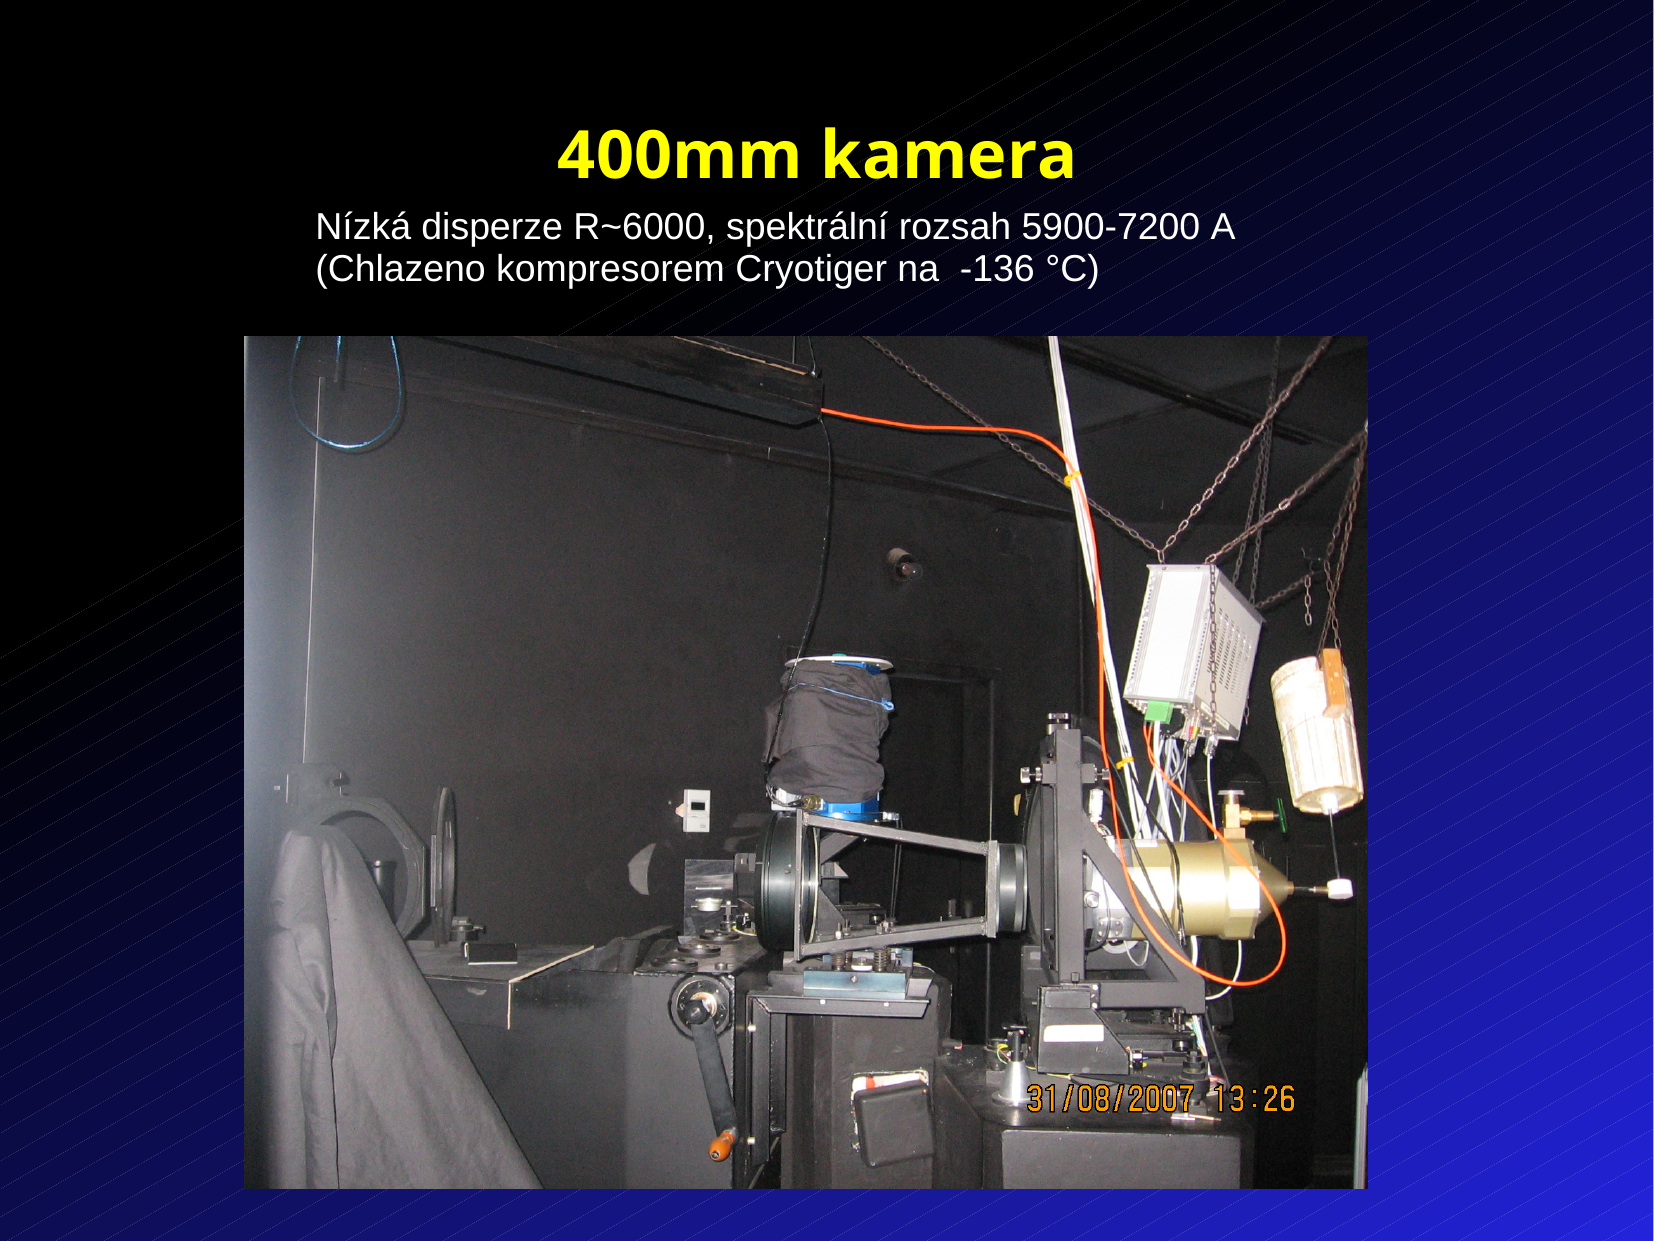

# 400mm kamera
Nízká disperze R~6000, spektrální rozsah 5900-7200 A
(Chlazeno kompresorem Cryotiger na -136 °C)